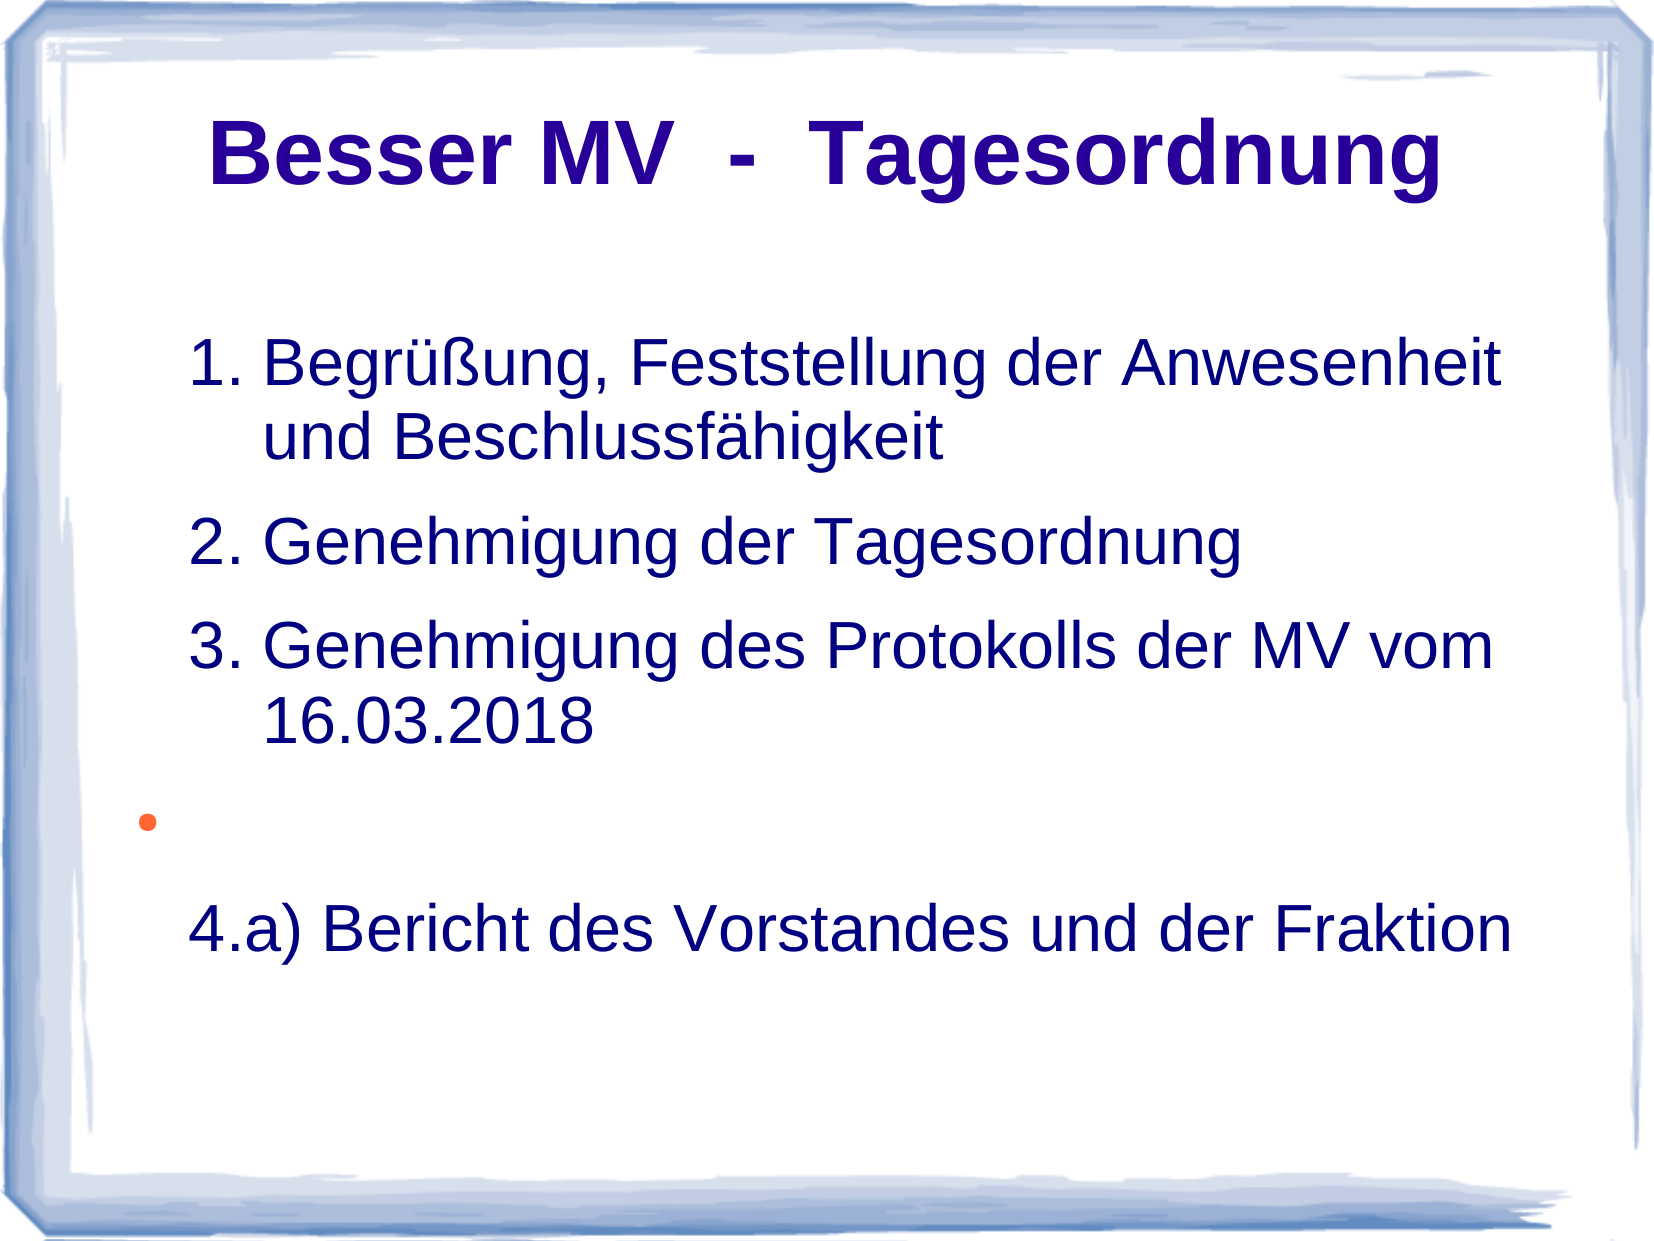

# Besser MV - Tagesordnung
1. Begrüßung, Feststellung der Anwesenheit 	und Beschlussfähigkeit
2. Genehmigung der Tagesordnung
3. Genehmigung des Protokolls der MV vom 		16.03.2018
4.a) Bericht des Vorstandes und der Fraktion